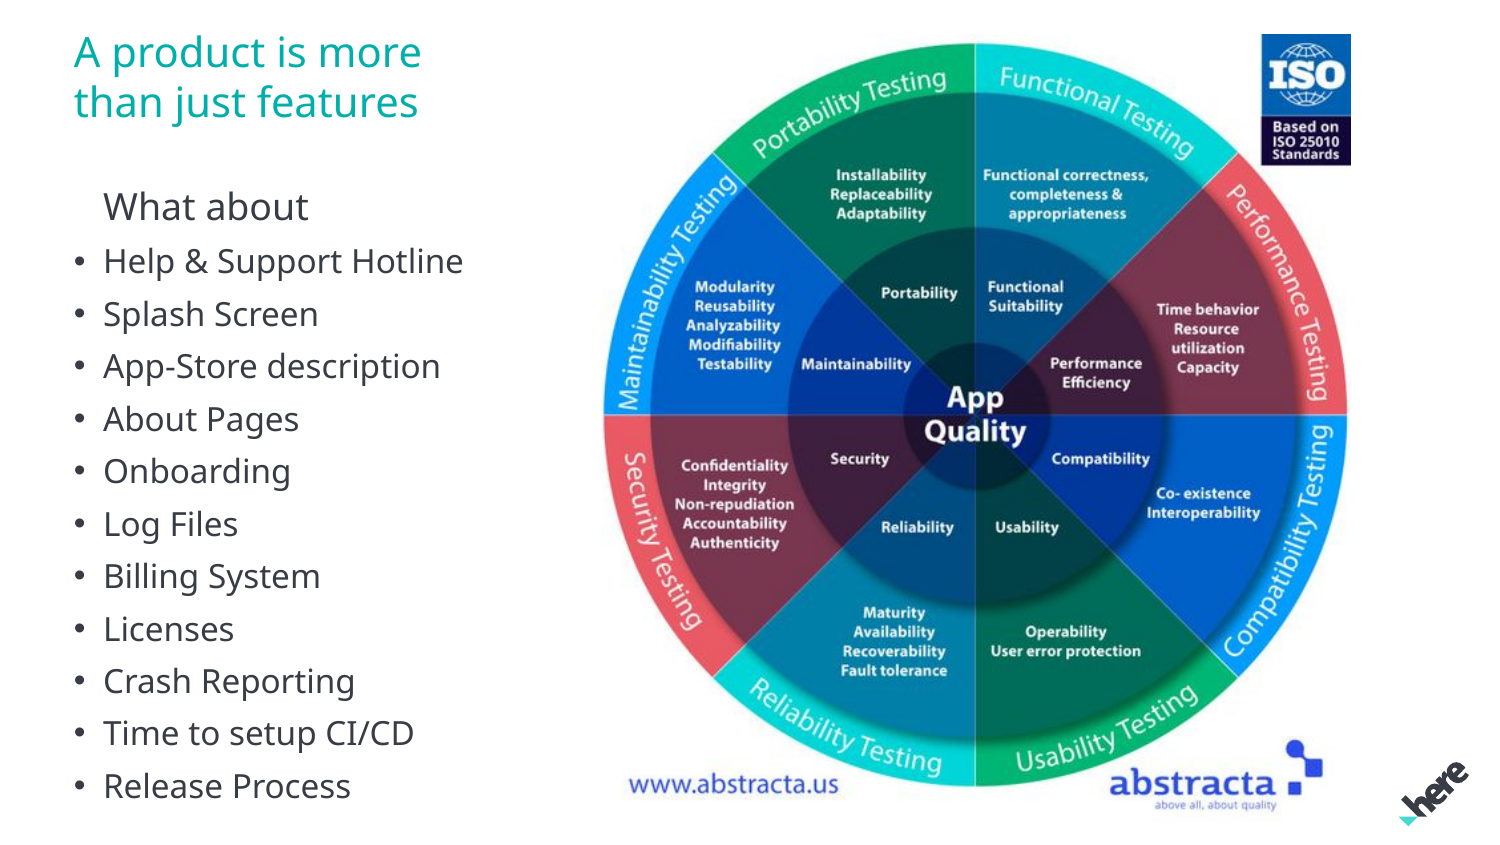

# A product is more than just features
What about
Help & Support Hotline
Splash Screen
App-Store description
About Pages
Onboarding
Log Files
Billing System
Licenses
Crash Reporting
Time to setup CI/CD
Release Process